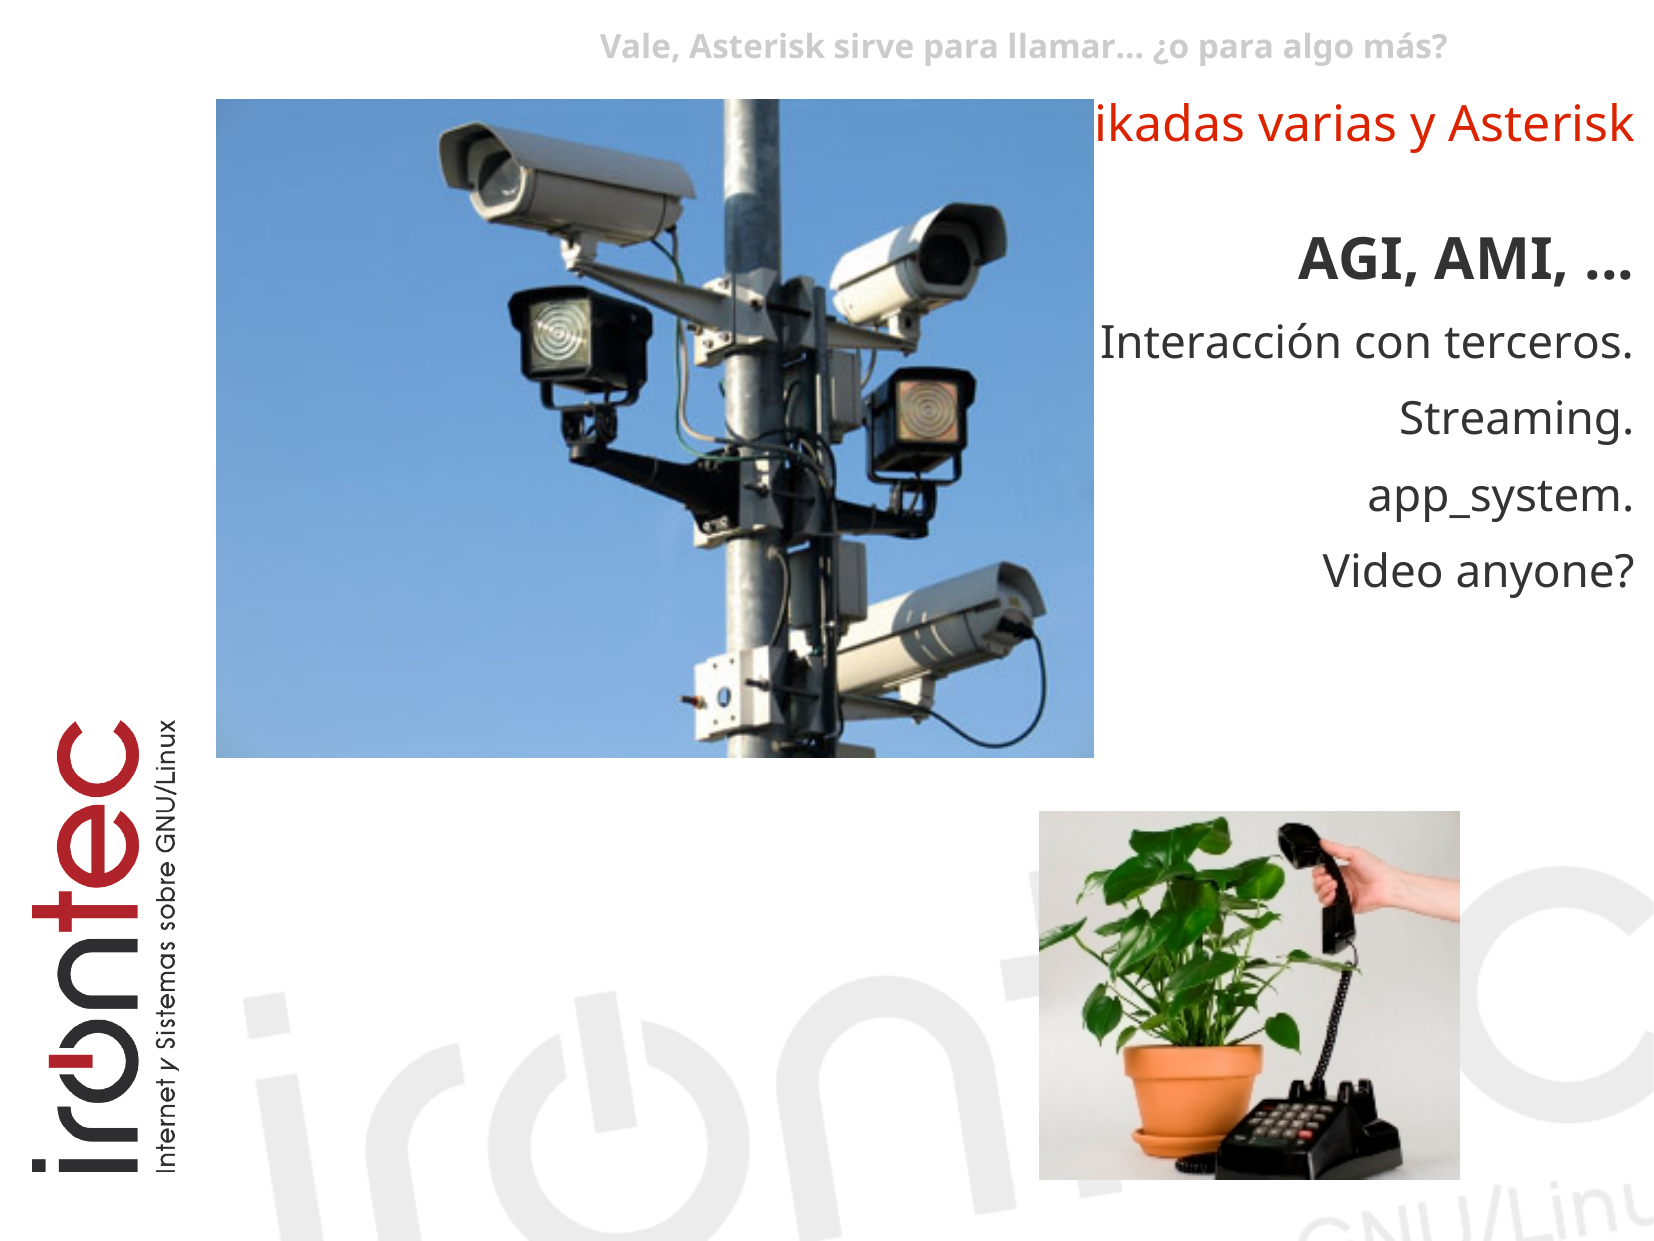

# Frikadas varias y Asterisk
AGI, AMI, ...
Interacción con terceros.
Streaming.
app_system.
Video anyone?